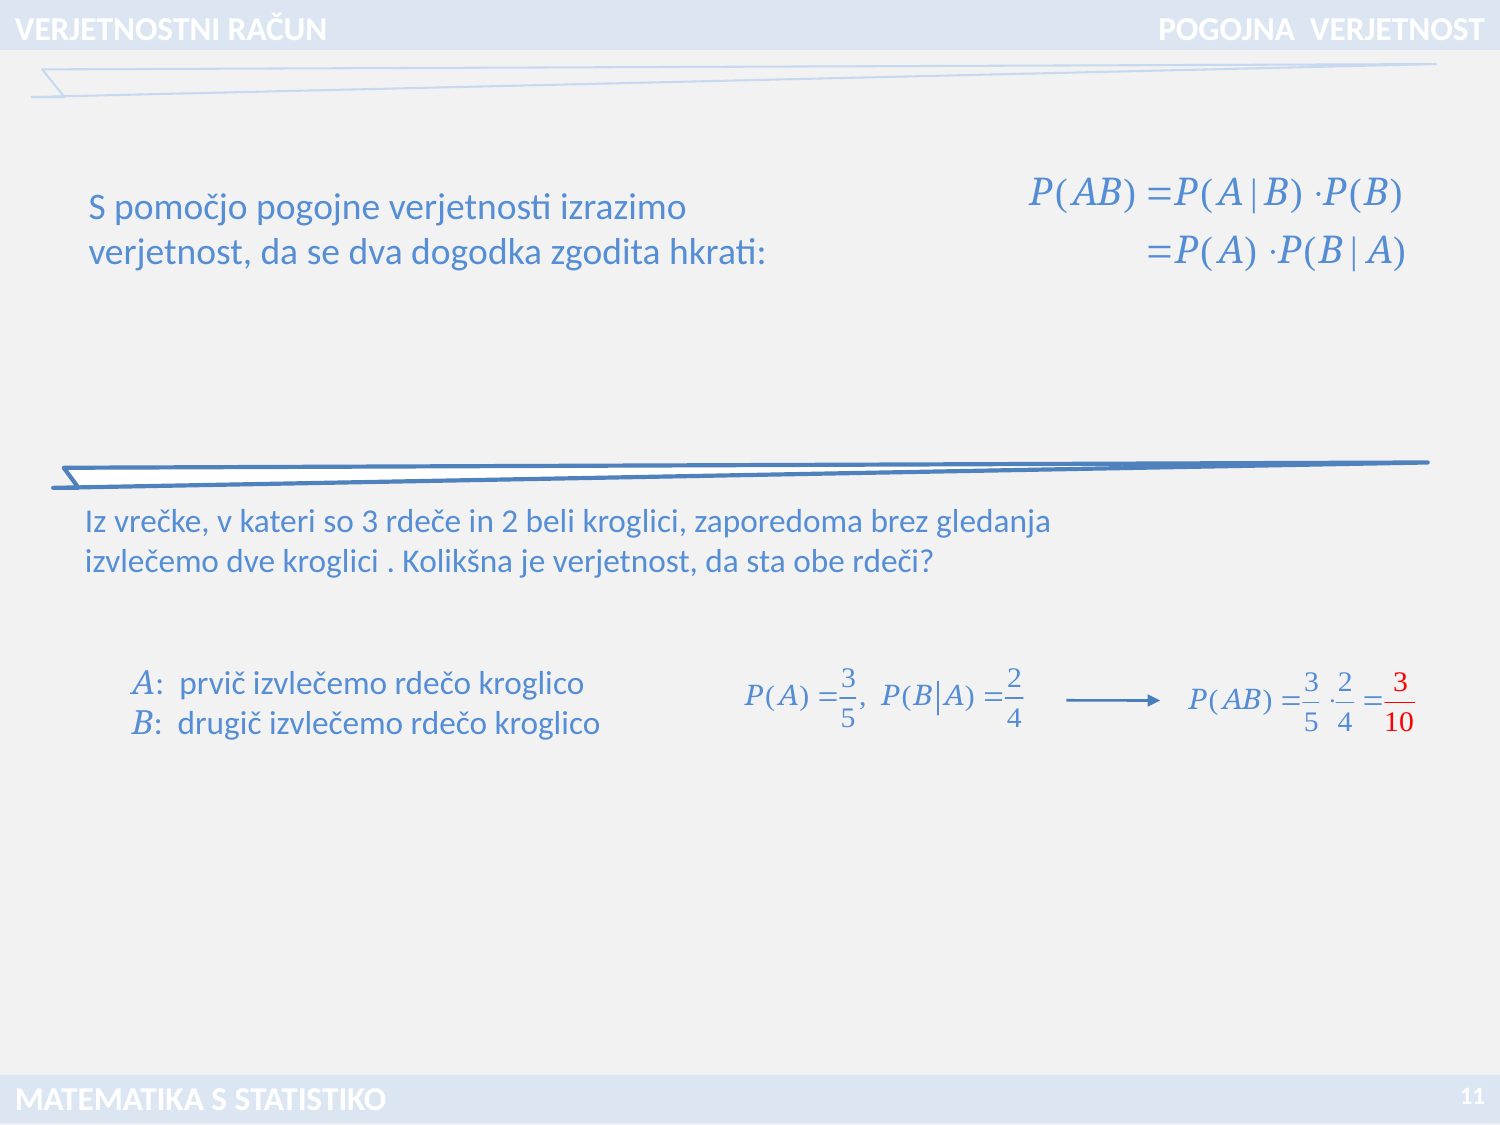

VERJETNOSTNI RAČUN
POGOJNA VERJETNOST
S pomočjo pogojne verjetnosti izrazimo verjetnost, da se dva dogodka zgodita hkrati:
Iz vrečke, v kateri so 3 rdeče in 2 beli kroglici, zaporedoma brez gledanja izvlečemo dve kroglici . Kolikšna je verjetnost, da sta obe rdeči?
A: prvič izvlečemo rdečo kroglico
B: drugič izvlečemo rdečo kroglico
MATEMATIKA S STATISTIKO